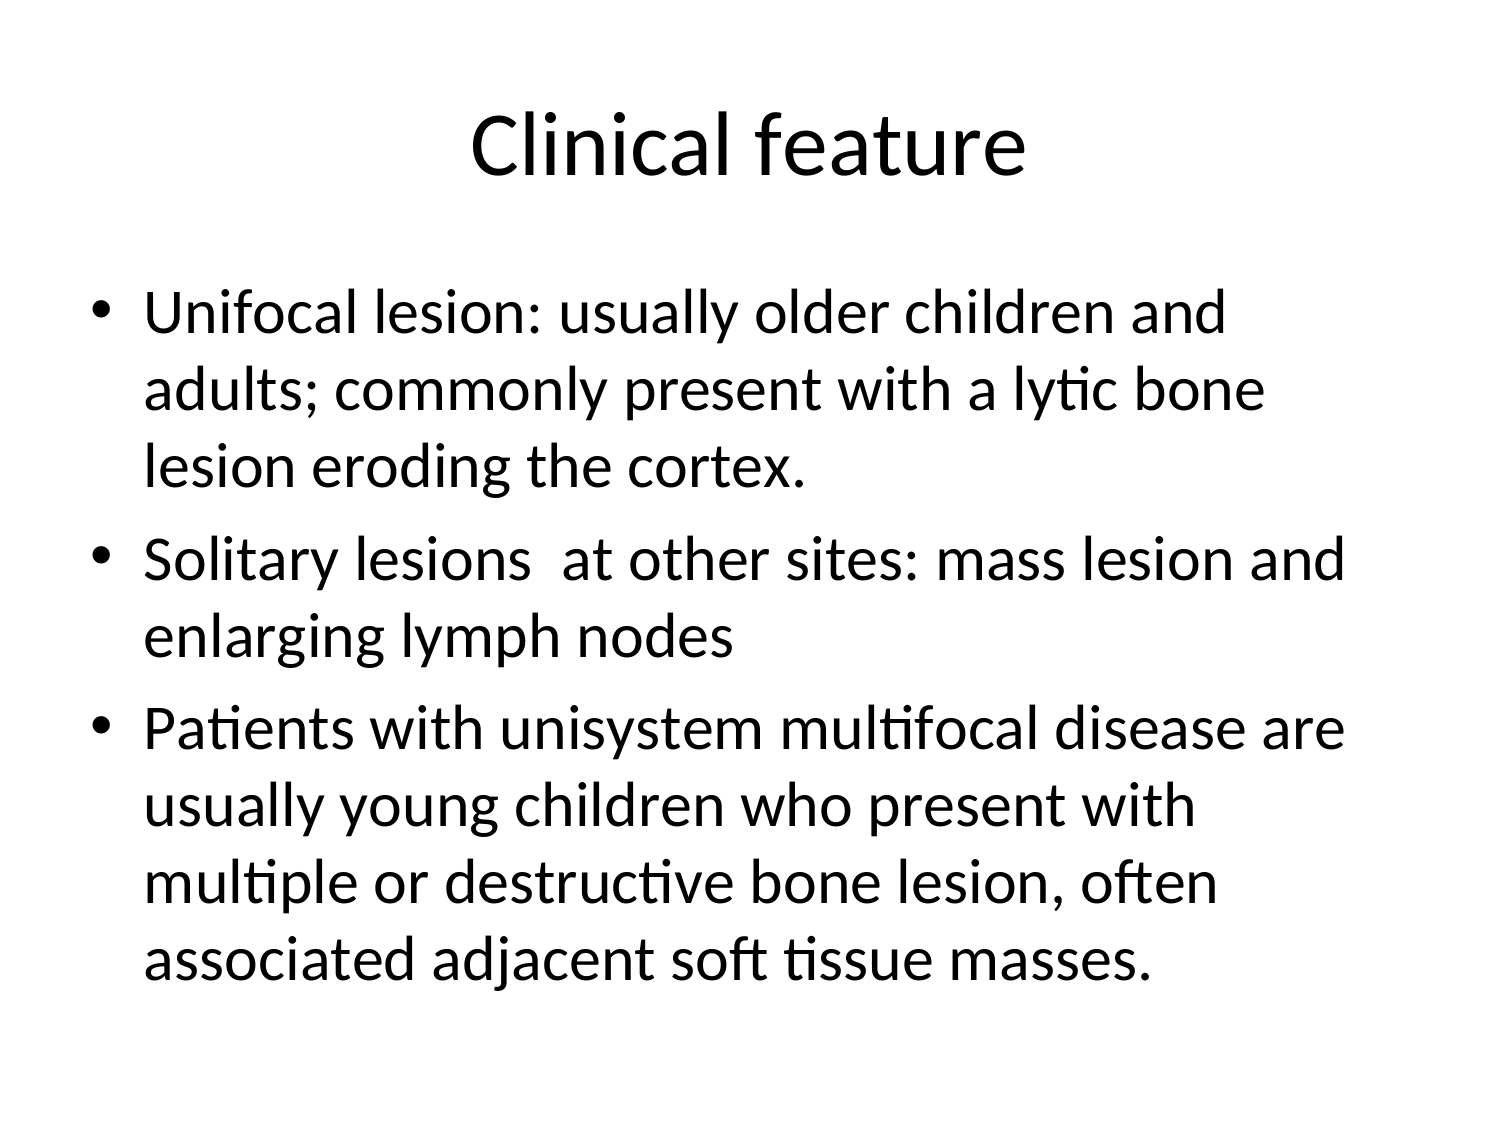

# Clinical feature
Unifocal lesion: usually older children and adults; commonly present with a lytic bone lesion eroding the cortex.
Solitary lesions at other sites: mass lesion and enlarging lymph nodes
Patients with unisystem multifocal disease are usually young children who present with multiple or destructive bone lesion, often associated adjacent soft tissue masses.